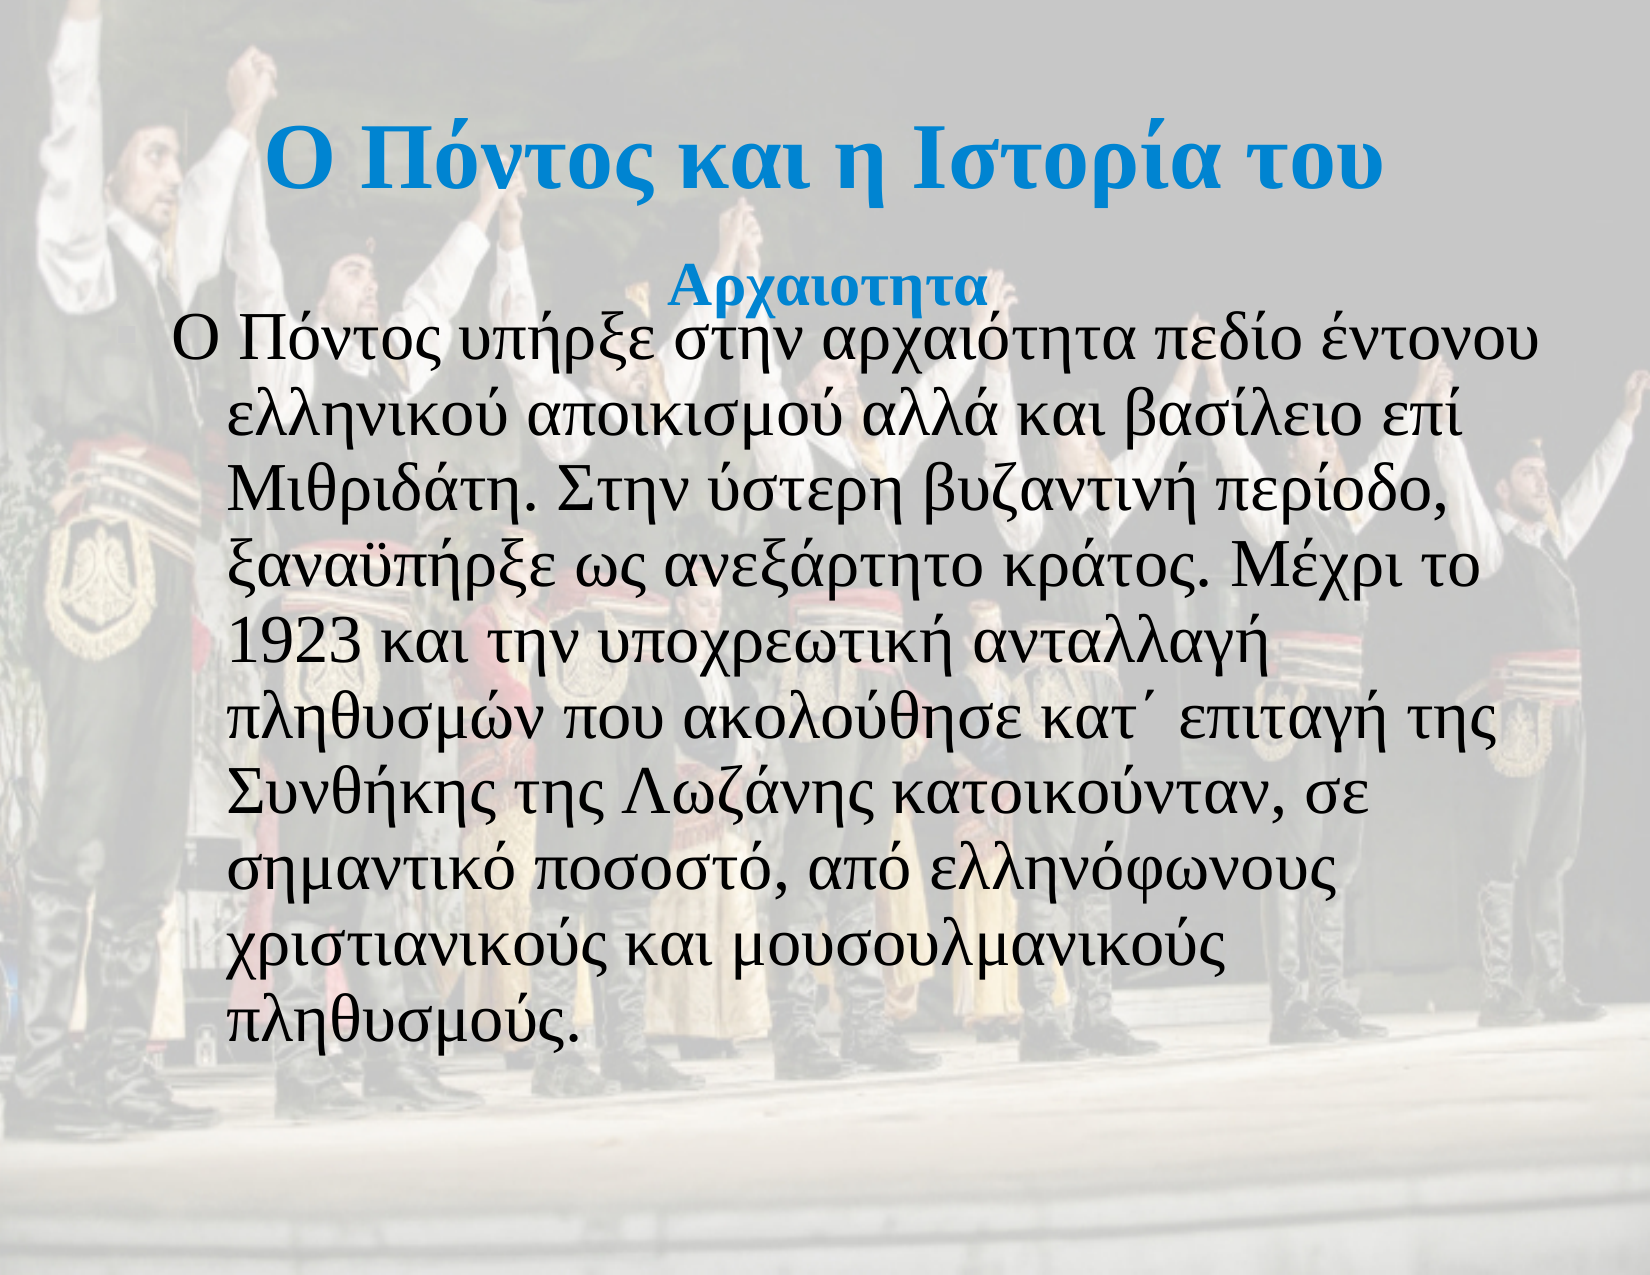

# Ο Πόντος και η Ιστορία του
Αρχαιοτητα
Ο Πόντος υπήρξε στην αρχαιότητα πεδίο έντονου ελληνικού αποικισμού αλλά και βασίλειο επί Μιθριδάτη. Στην ύστερη βυζαντινή περίοδο, ξαναϋπήρξε ως ανεξάρτητο κράτος. Μέχρι το 1923 και την υποχρεωτική ανταλλαγή πληθυσμών που ακολούθησε κατ΄ επιταγή της Συνθήκης της Λωζάνης κατοικούνταν, σε σημαντικό ποσοστό, από ελληνόφωνους χριστιανικούς και μουσουλμανικούς πληθυσμούς.